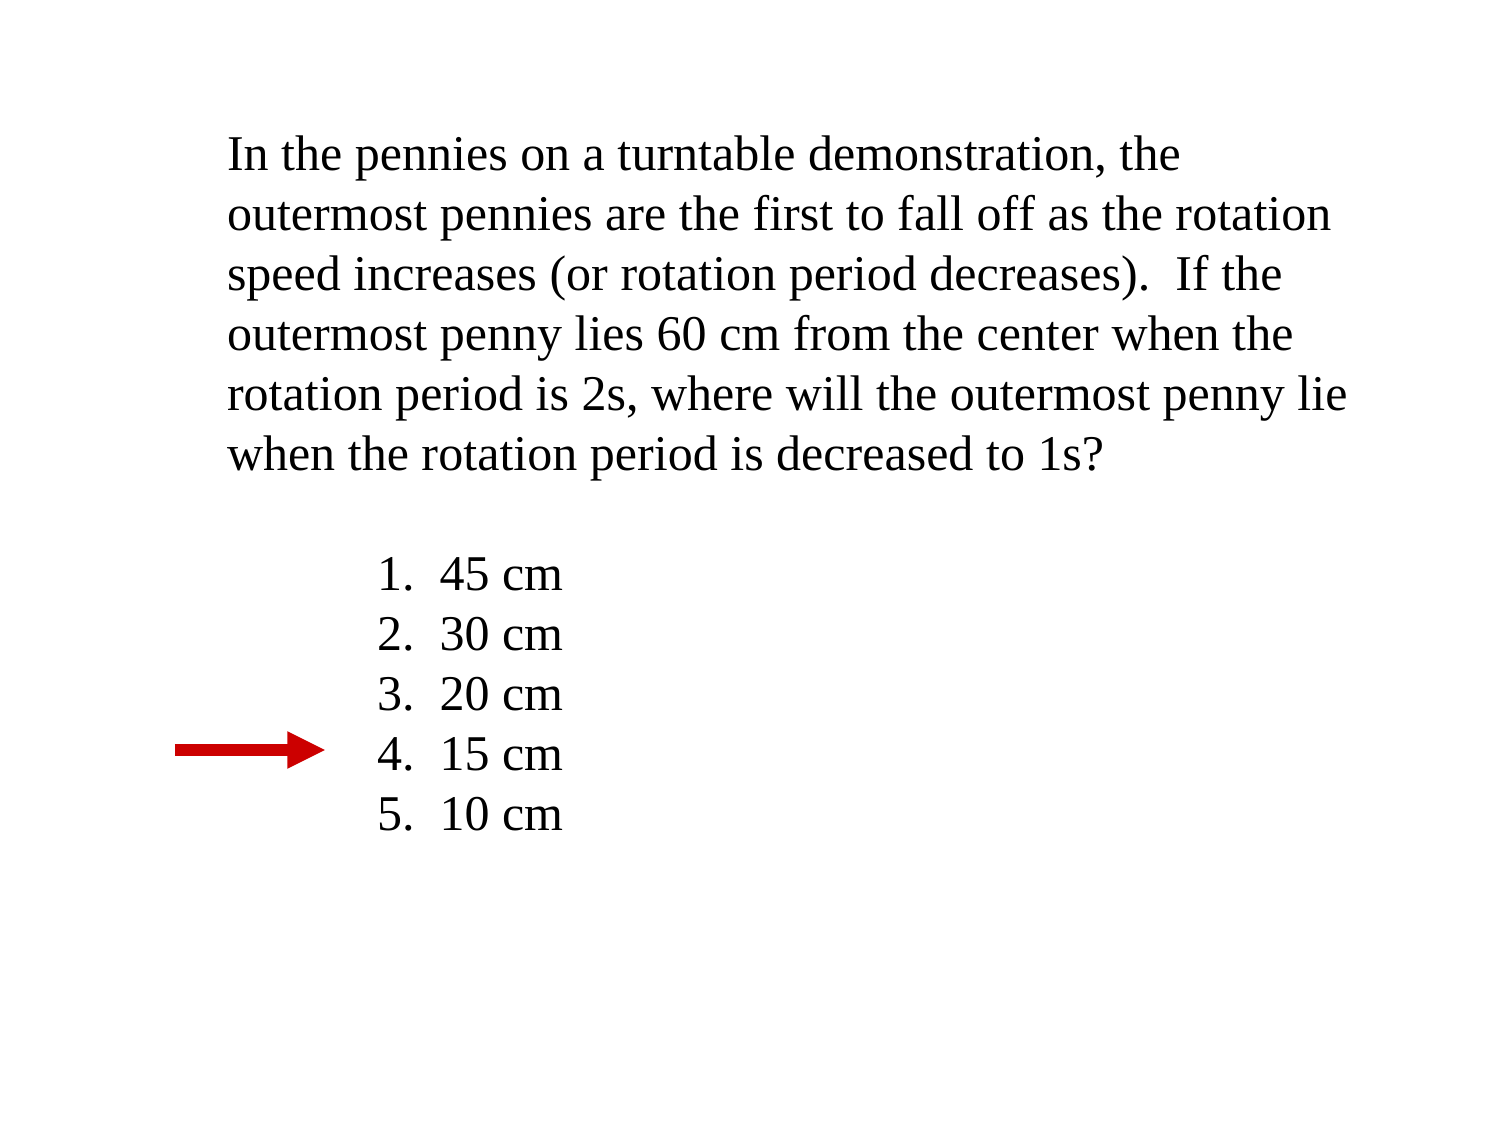

In the pennies on a turntable demonstration, the outermost pennies are the first to fall off as the rotation speed increases (or rotation period decreases). If the outermost penny lies 60 cm from the center when the rotation period is 2s, where will the outermost penny lie when the rotation period is decreased to 1s?
	1. 45 cm
	2. 30 cm
	3. 20 cm
	4. 15 cm
	5. 10 cm